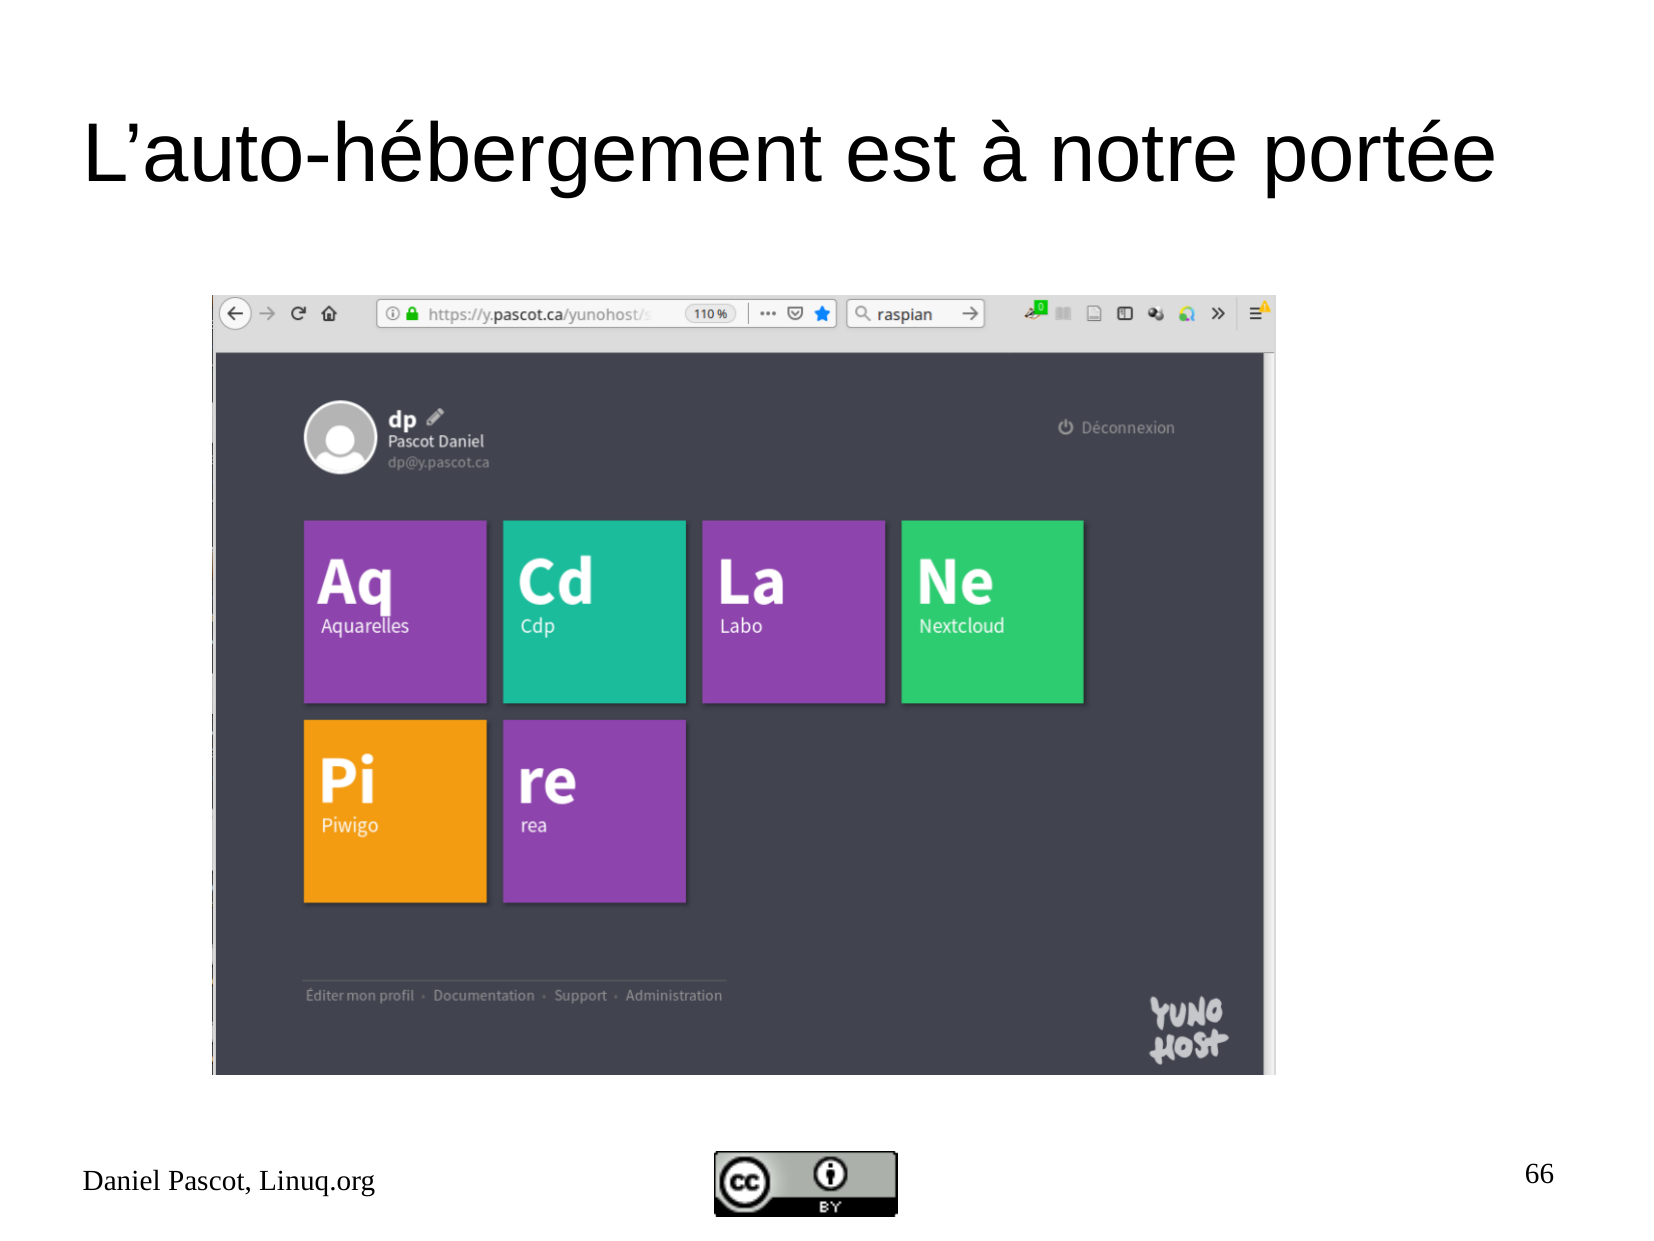

# L’auto-hébergement est à notre portée
66
15-08- 2018